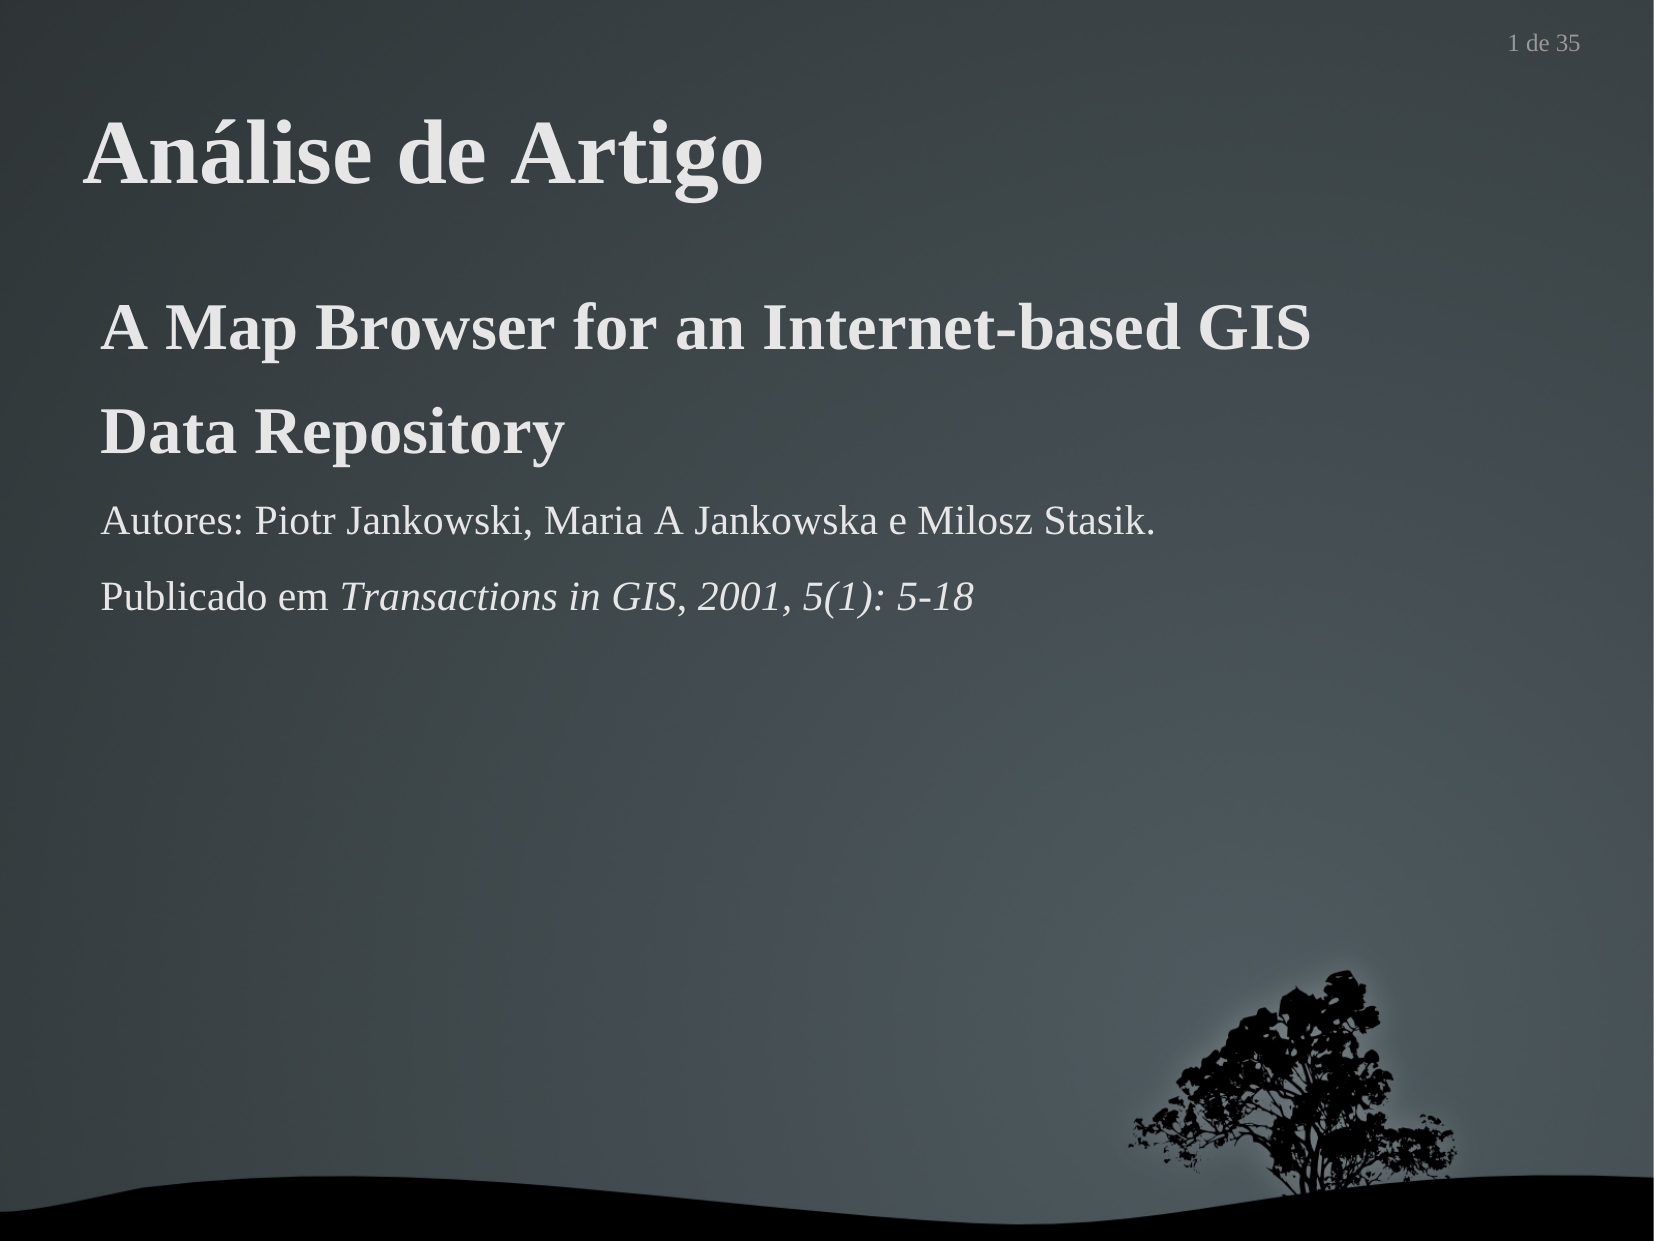

# Análise de Artigo
A Map Browser for an Internet-based GIS
Data Repository
Autores: Piotr Jankowski, Maria A Jankowska e Milosz Stasik.
Publicado em Transactions in GIS, 2001, 5(1): 5-18